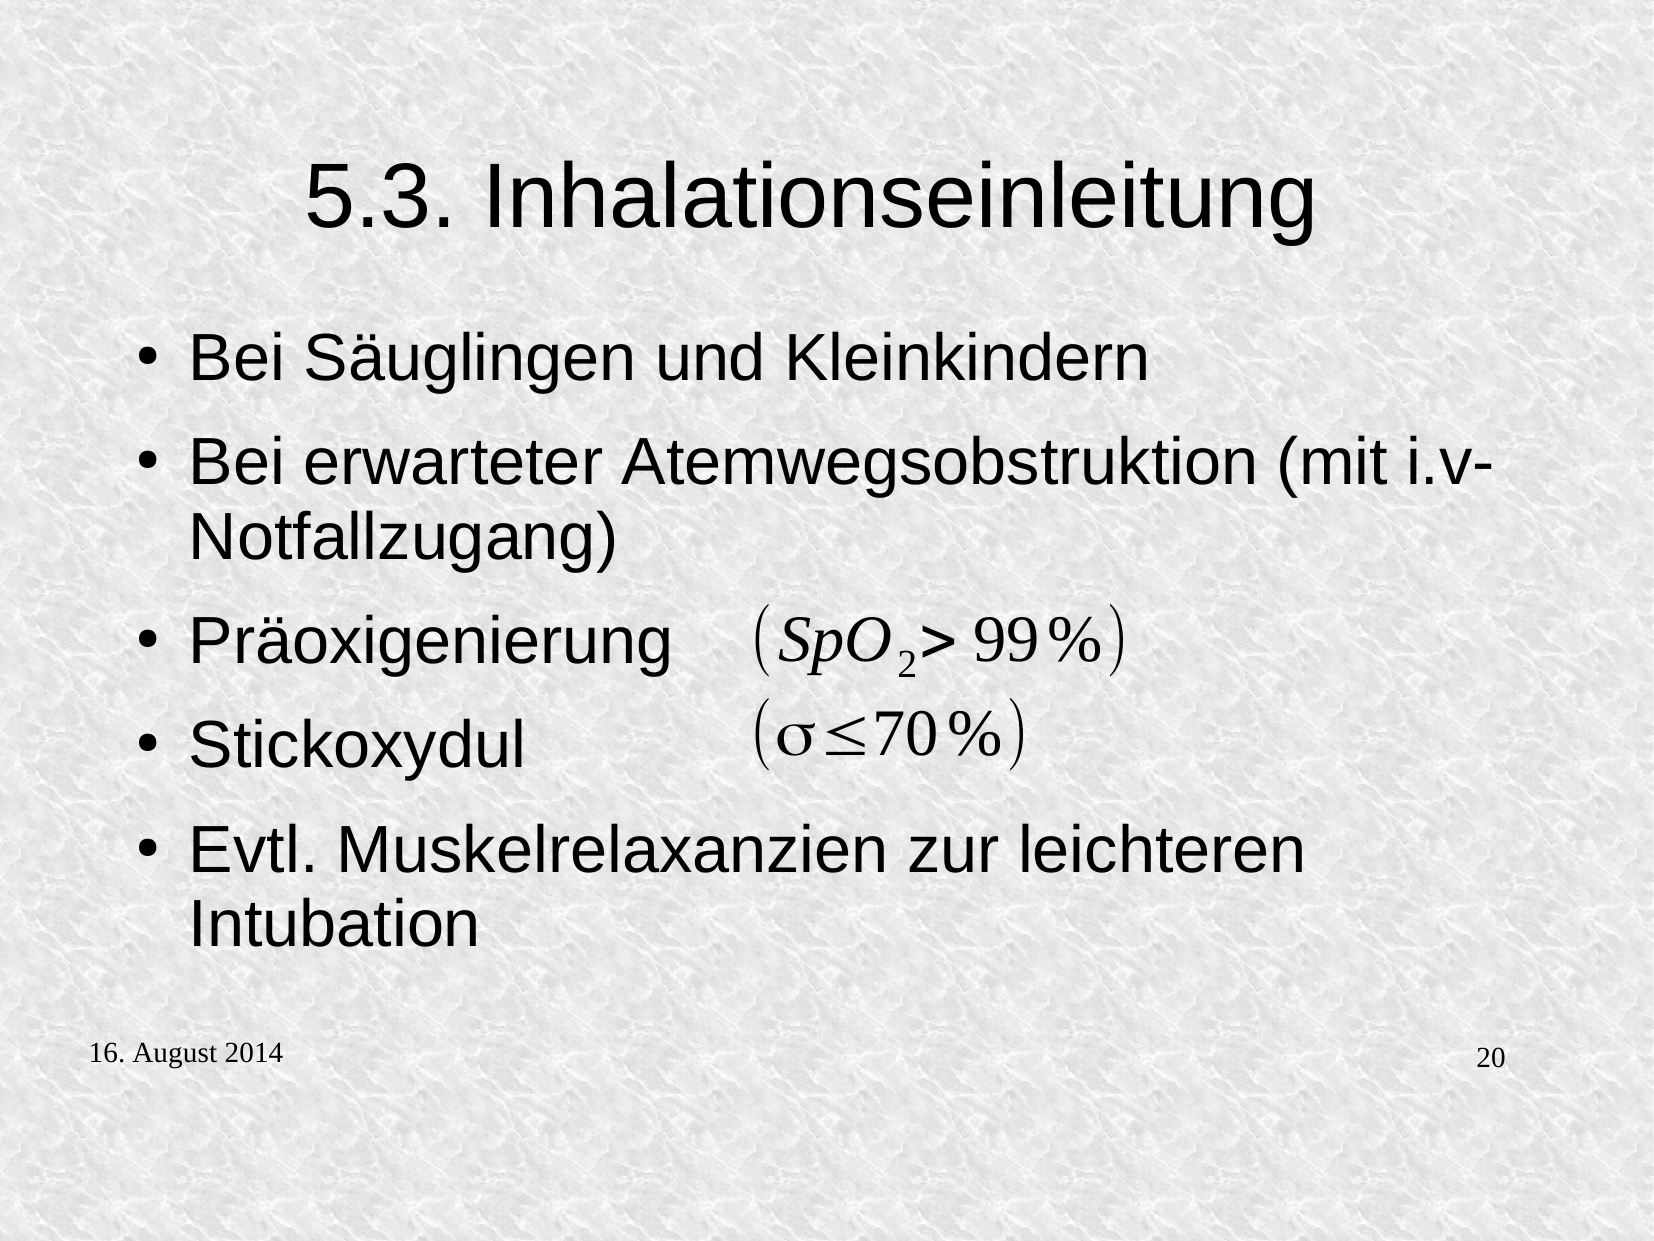

# 5.3. Inhalationseinleitung
Bei Säuglingen und Kleinkindern
Bei erwarteter Atemwegsobstruktion (mit i.v-Notfallzugang)
Präoxigenierung
Stickoxydul
Evtl. Muskelrelaxanzien zur leichteren Intubation
16. August 2014
20